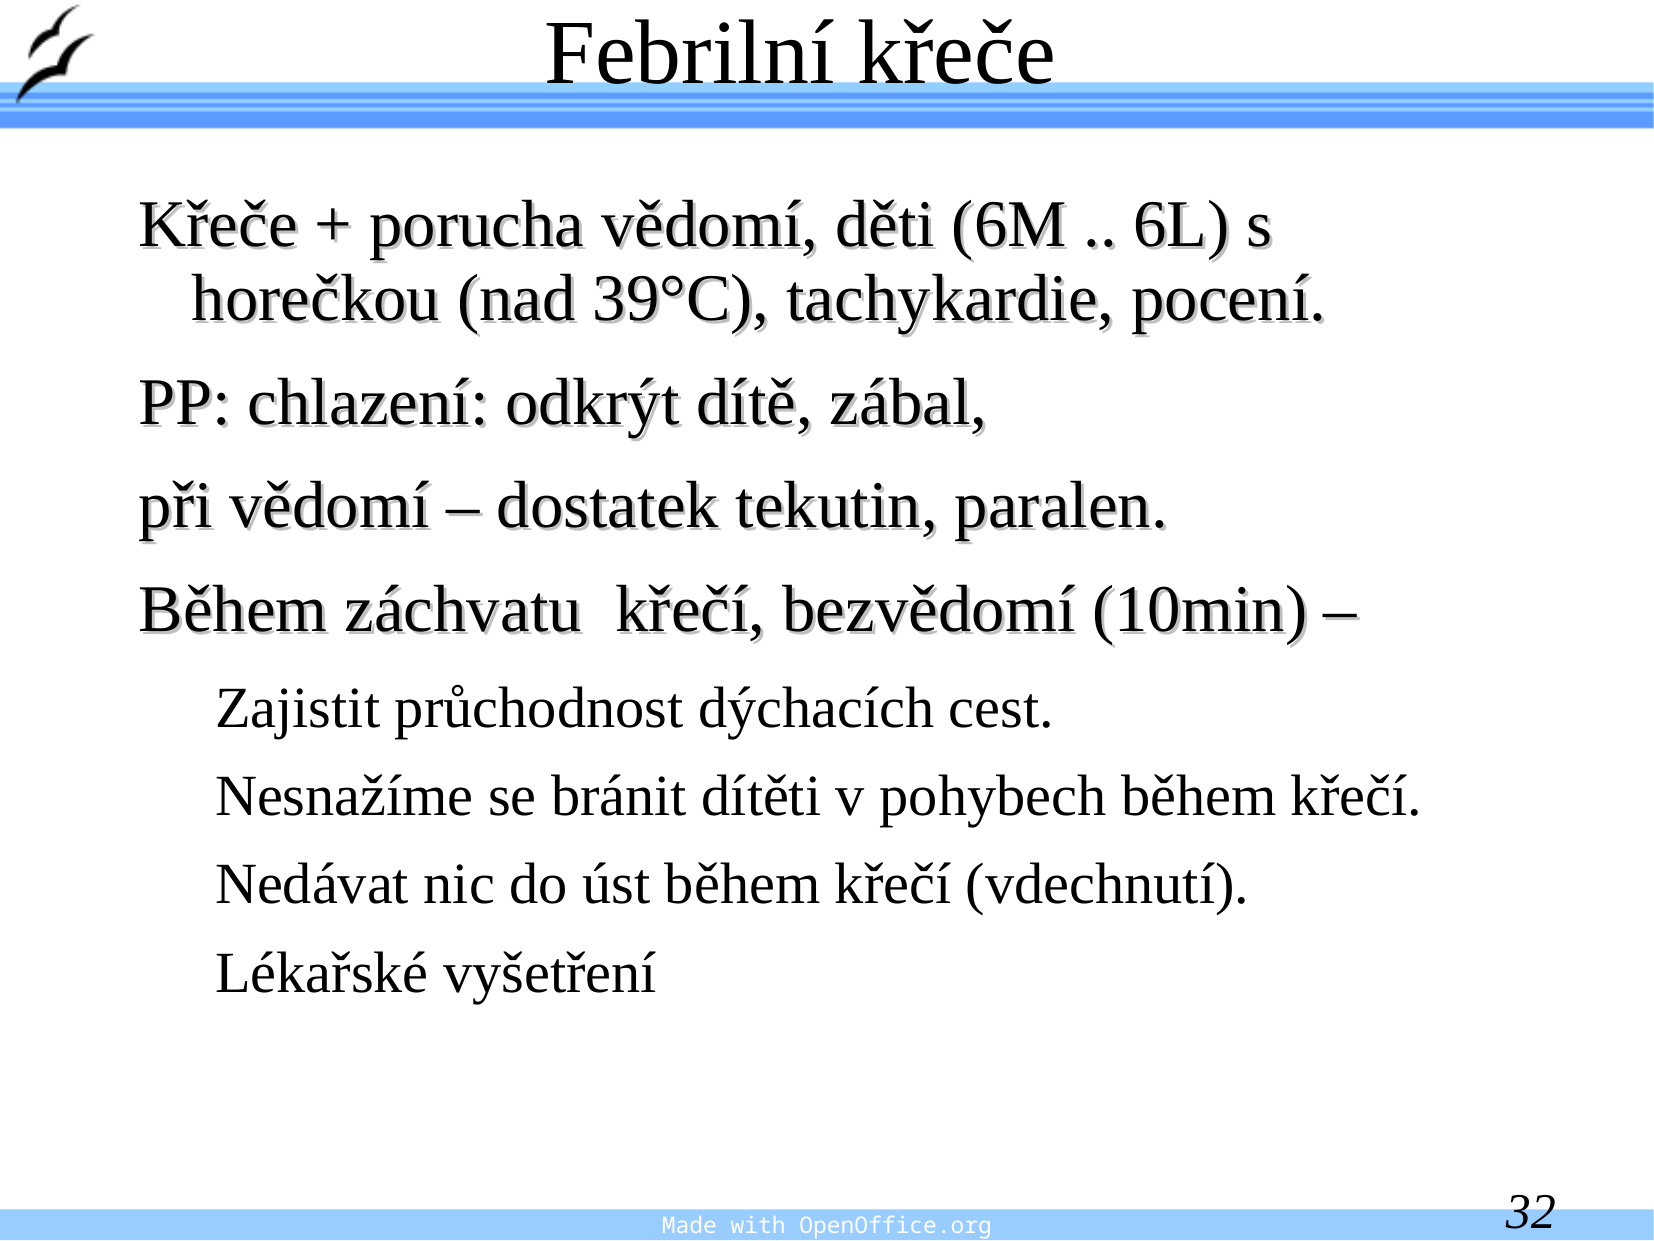

# Febrilní křeče
Křeče + porucha vědomí, děti (6M .. 6L) s horečkou (nad 39°C), tachykardie, pocení.
PP: chlazení: odkrýt dítě, zábal,
při vědomí – dostatek tekutin, paralen.
Během záchvatu křečí, bezvědomí (10min) –
Zajistit průchodnost dýchacích cest.
Nesnažíme se bránit dítěti v pohybech během křečí.
Nedávat nic do úst během křečí (vdechnutí).
Lékařské vyšetření